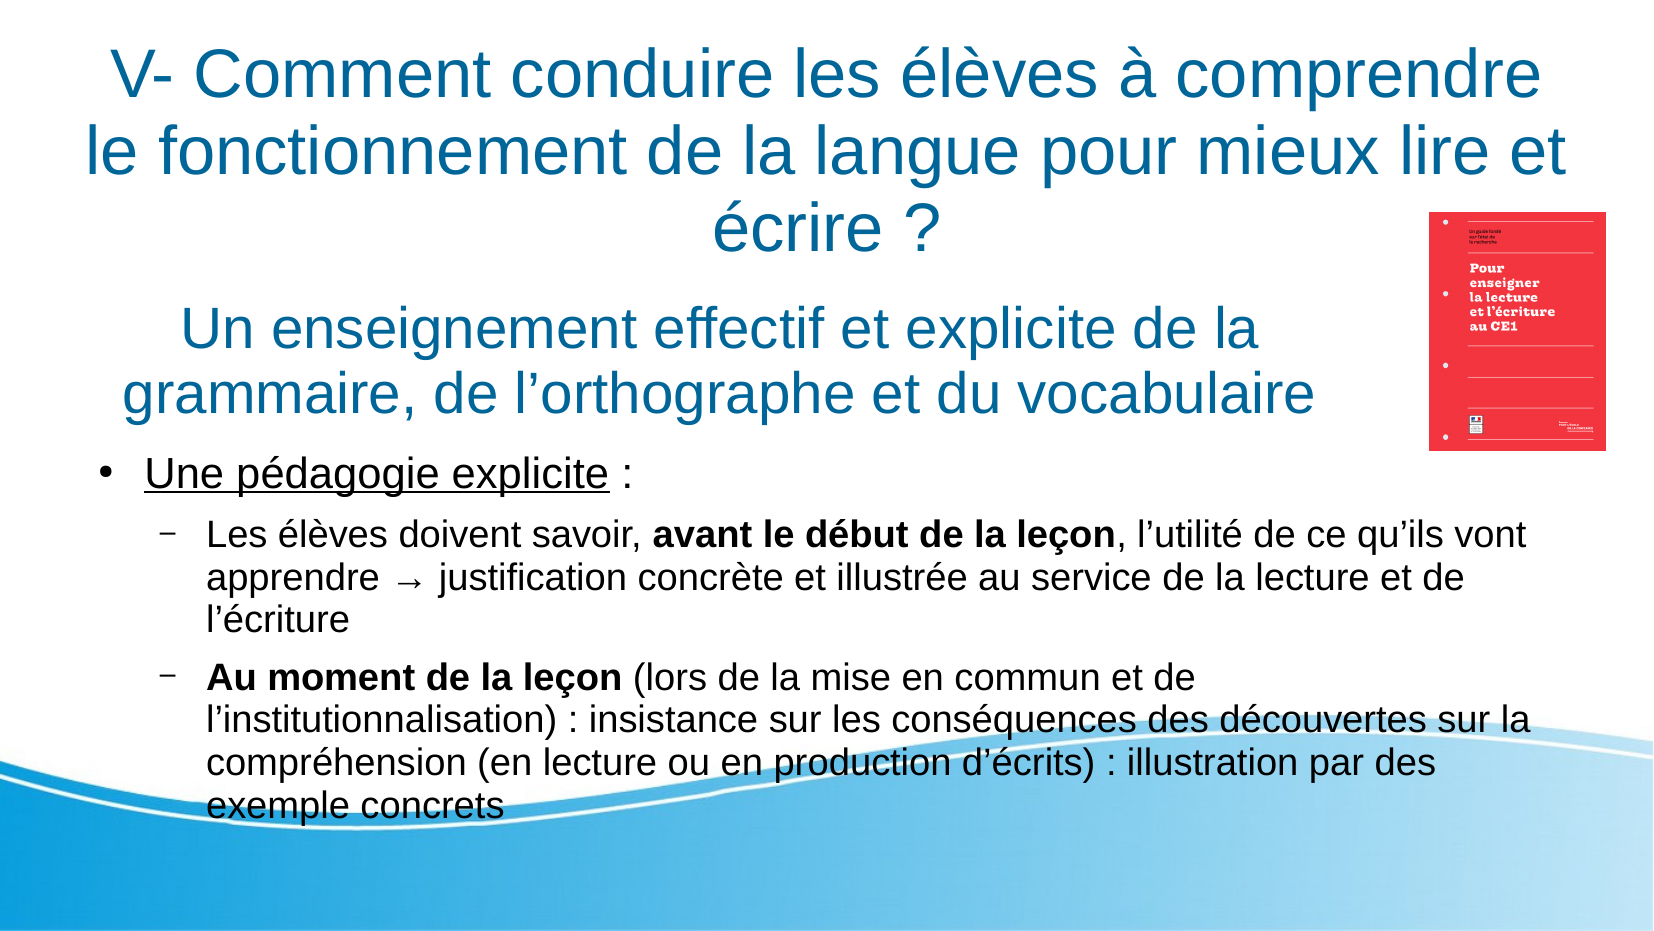

# V- Comment conduire les élèves à comprendre le fonctionnement de la langue pour mieux lire et écrire ?
Un enseignement effectif et explicite de la grammaire, de l’orthographe et du vocabulaire
Une pédagogie explicite :
Les élèves doivent savoir, avant le début de la leçon, l’utilité de ce qu’ils vont apprendre → justification concrète et illustrée au service de la lecture et de l’écriture
Au moment de la leçon (lors de la mise en commun et de l’institutionnalisation) : insistance sur les conséquences des découvertes sur la compréhension (en lecture ou en production d’écrits) : illustration par des exemple concrets